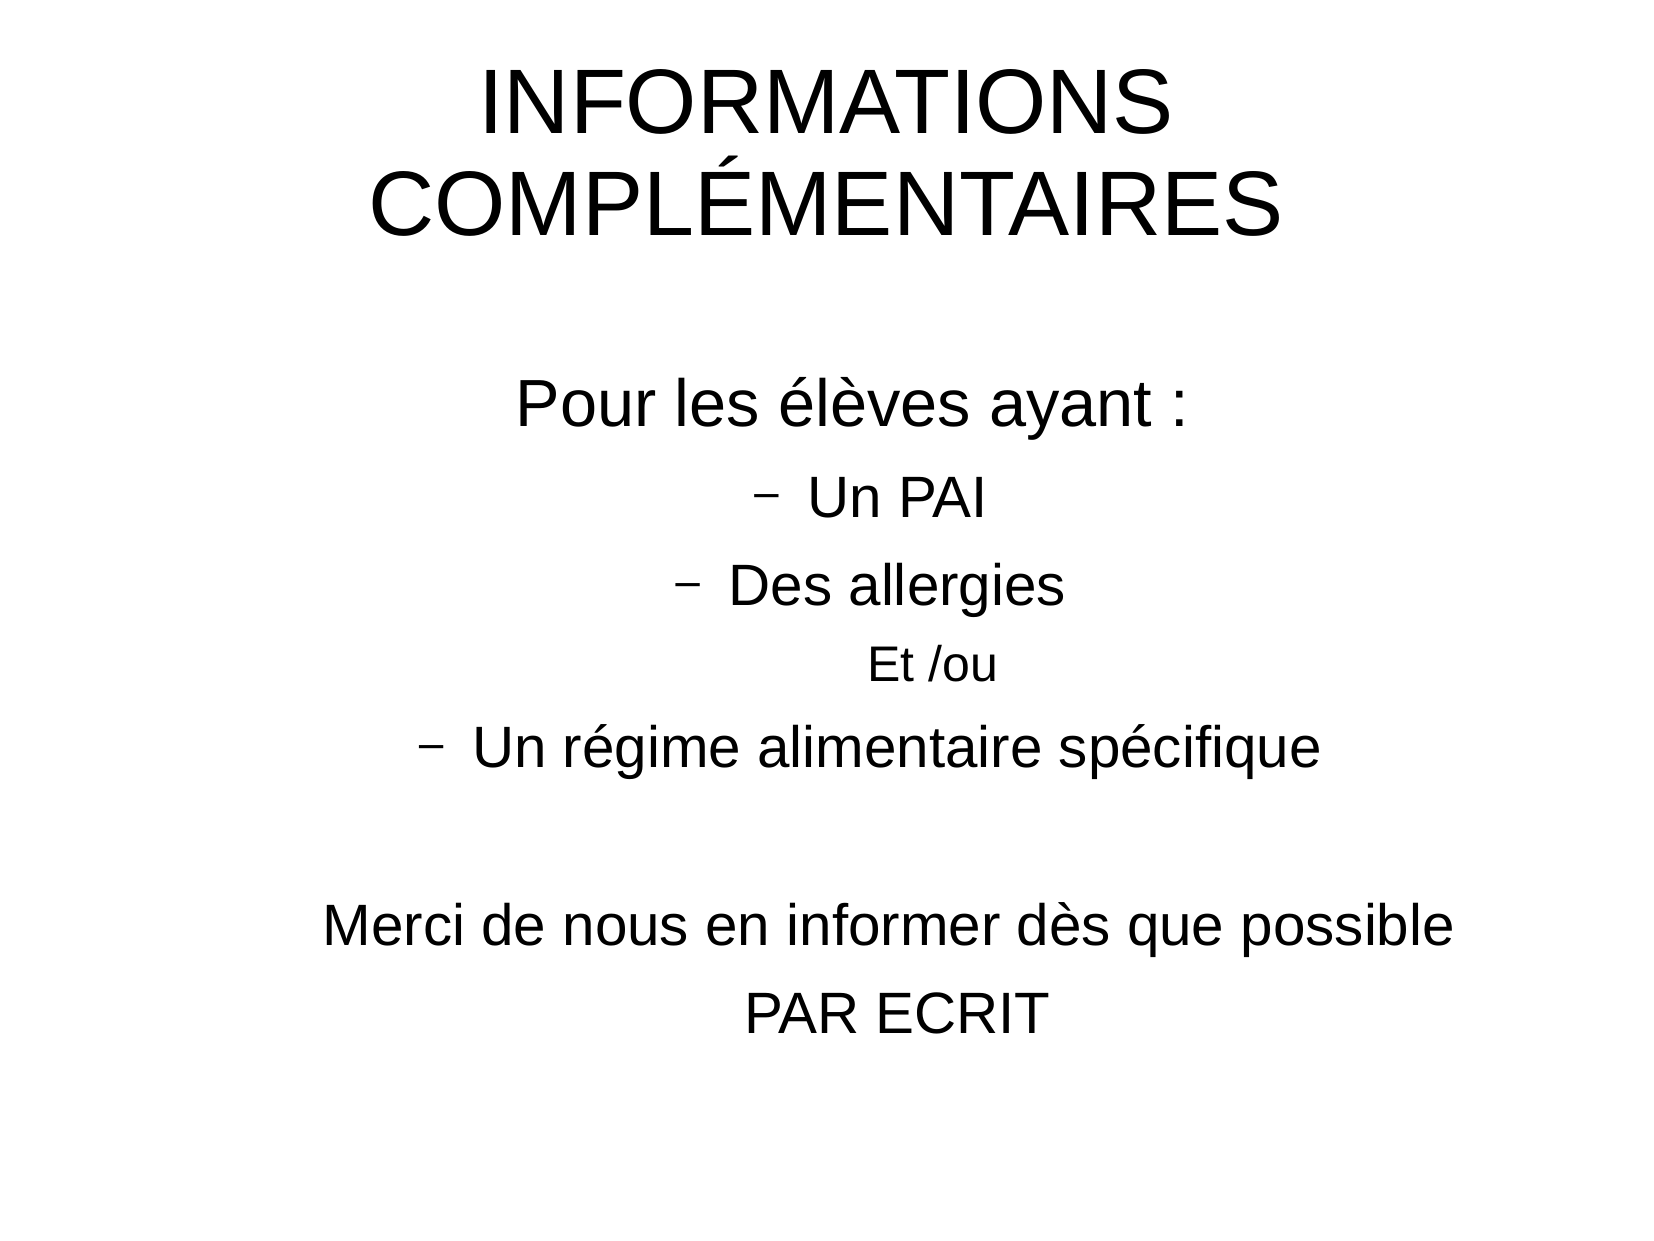

# INFORMATIONS COMPLÉMENTAIRES
Pour les élèves ayant :
Un PAI
Des allergies
Et /ou
Un régime alimentaire spécifique
Merci de nous en informer dès que possible
PAR ECRIT